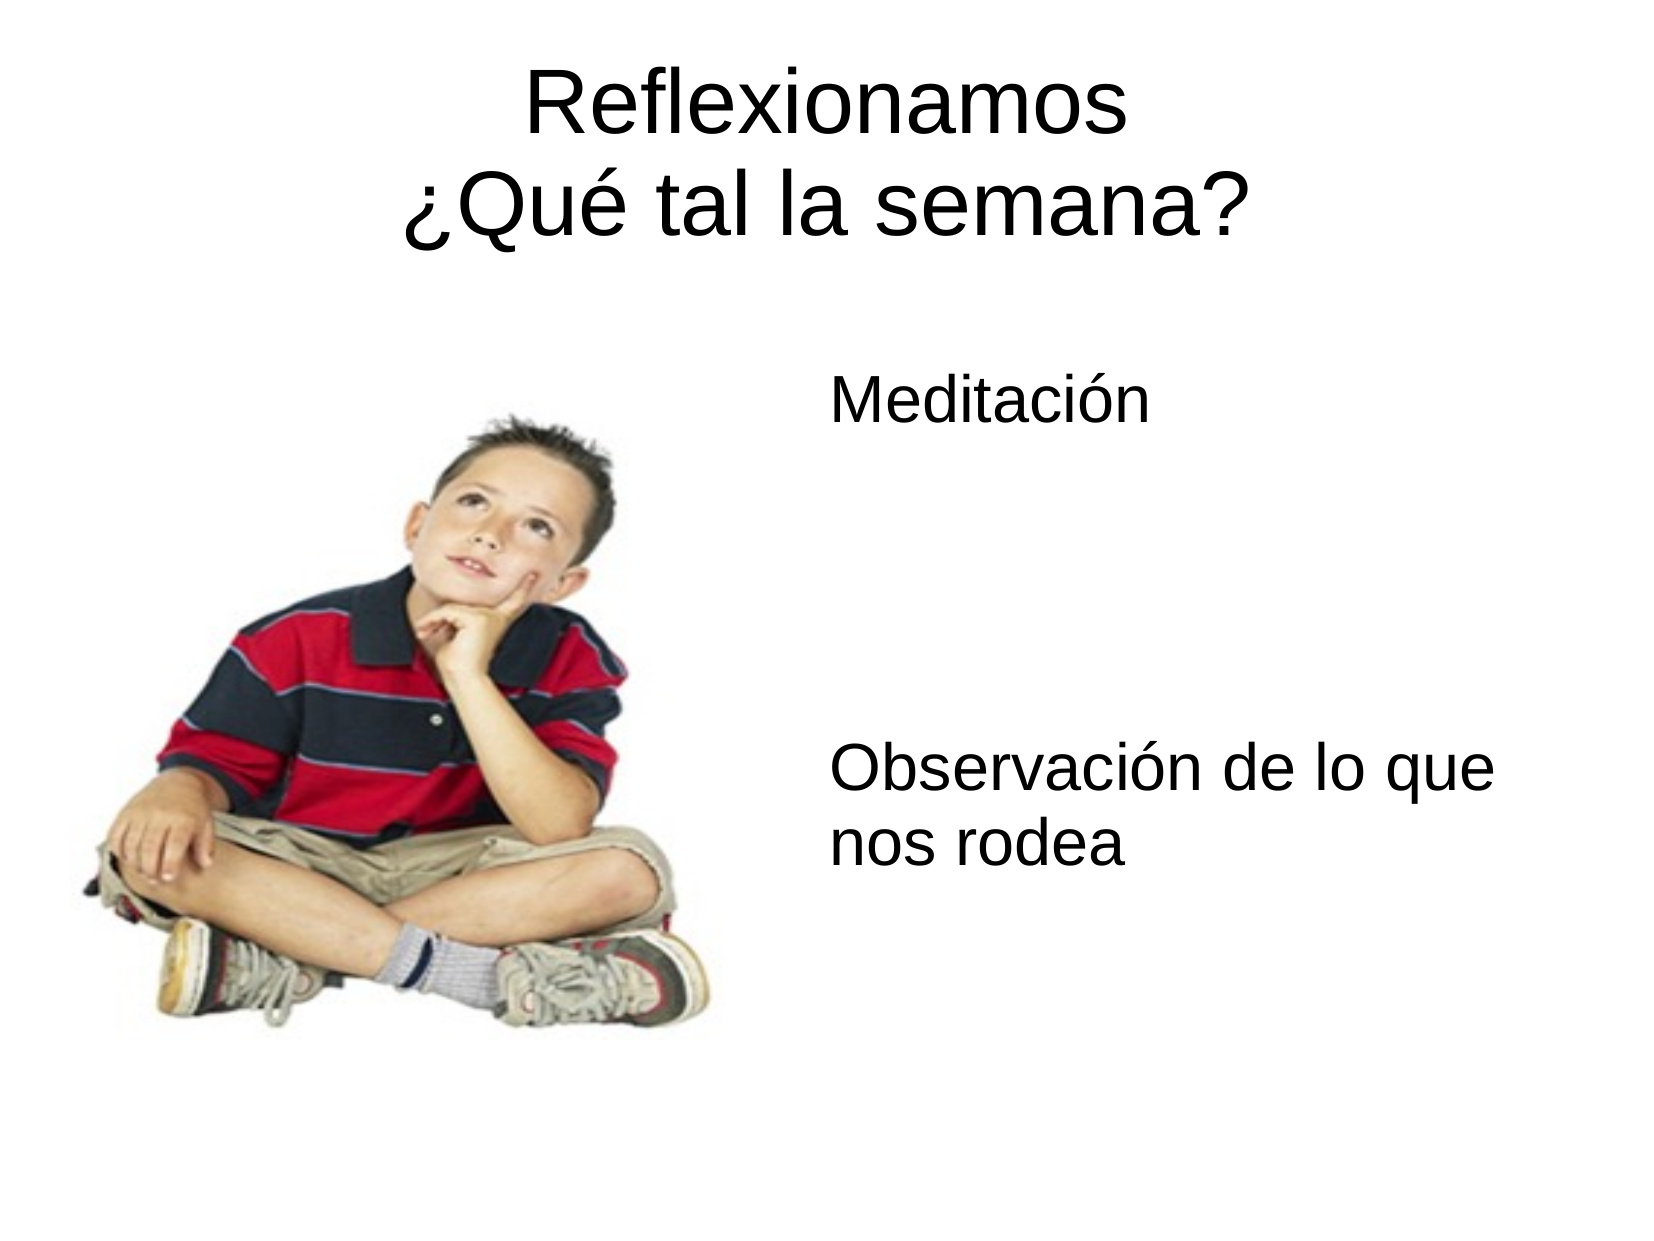

# Reflexionamos ¿Qué tal la semana?
Meditación
Observación de lo que nos rodea